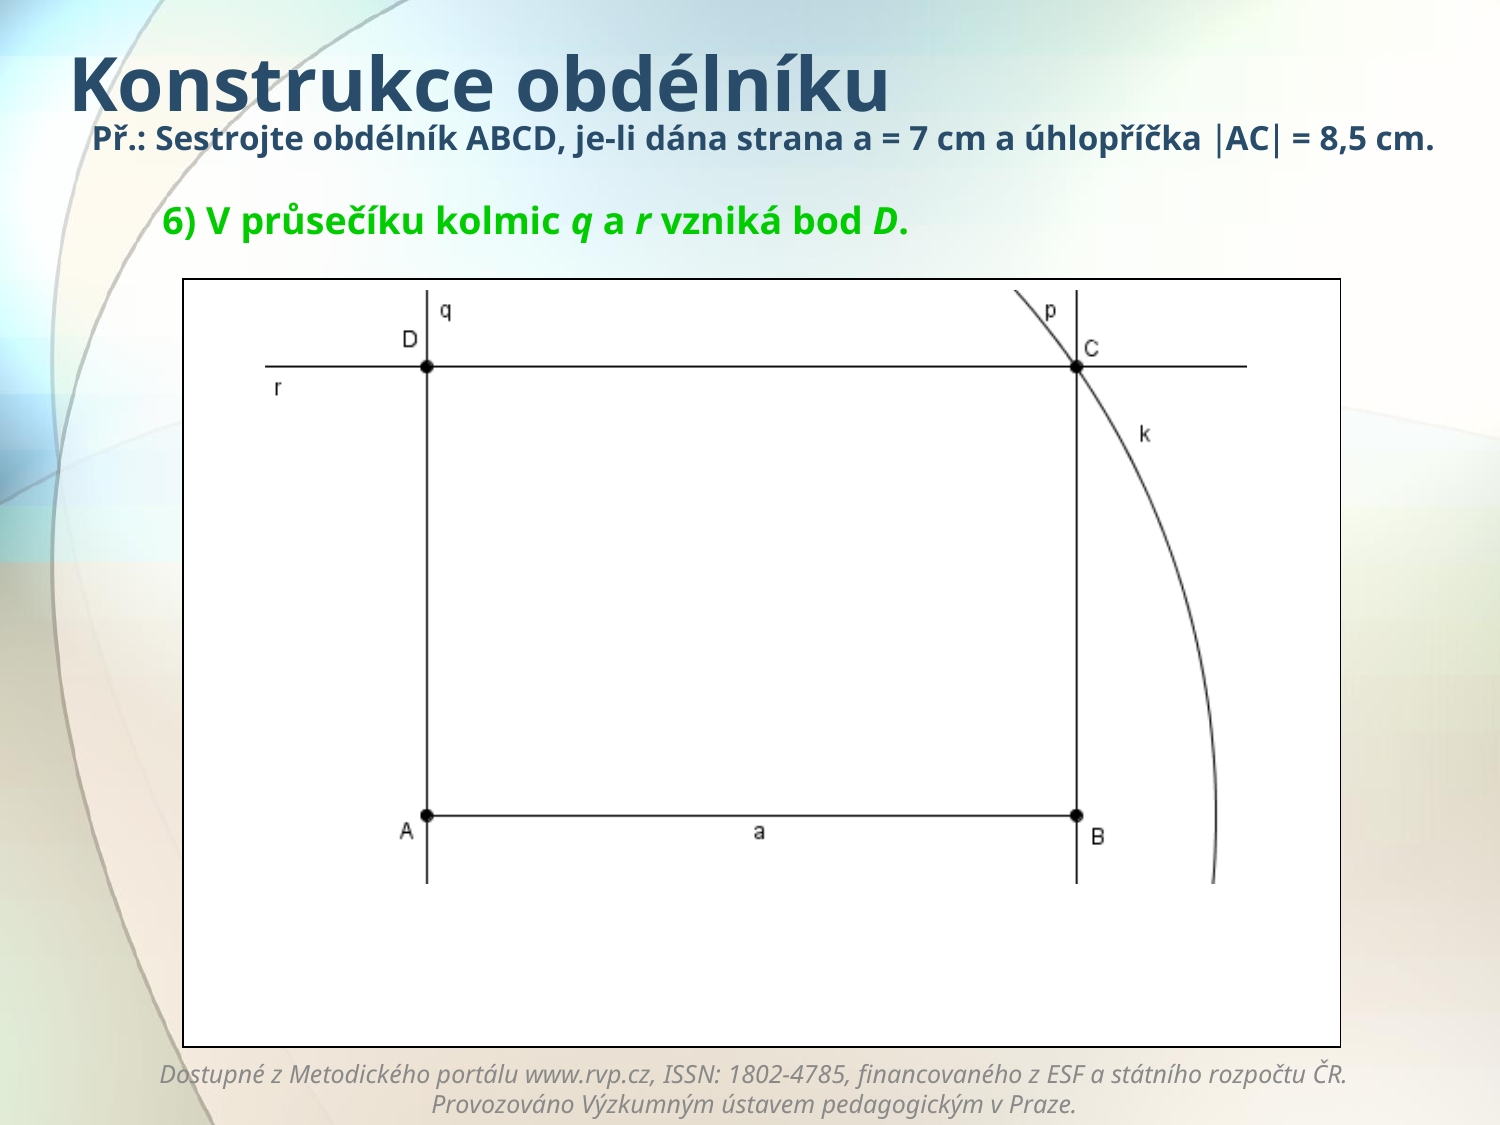

# Konstrukce obdélníku
Př.: Sestrojte obdélník ABCD, je-li dána strana a = 7 cm a úhlopříčka AC = 8,5 cm.
6) V průsečíku kolmic q a r vzniká bod D.